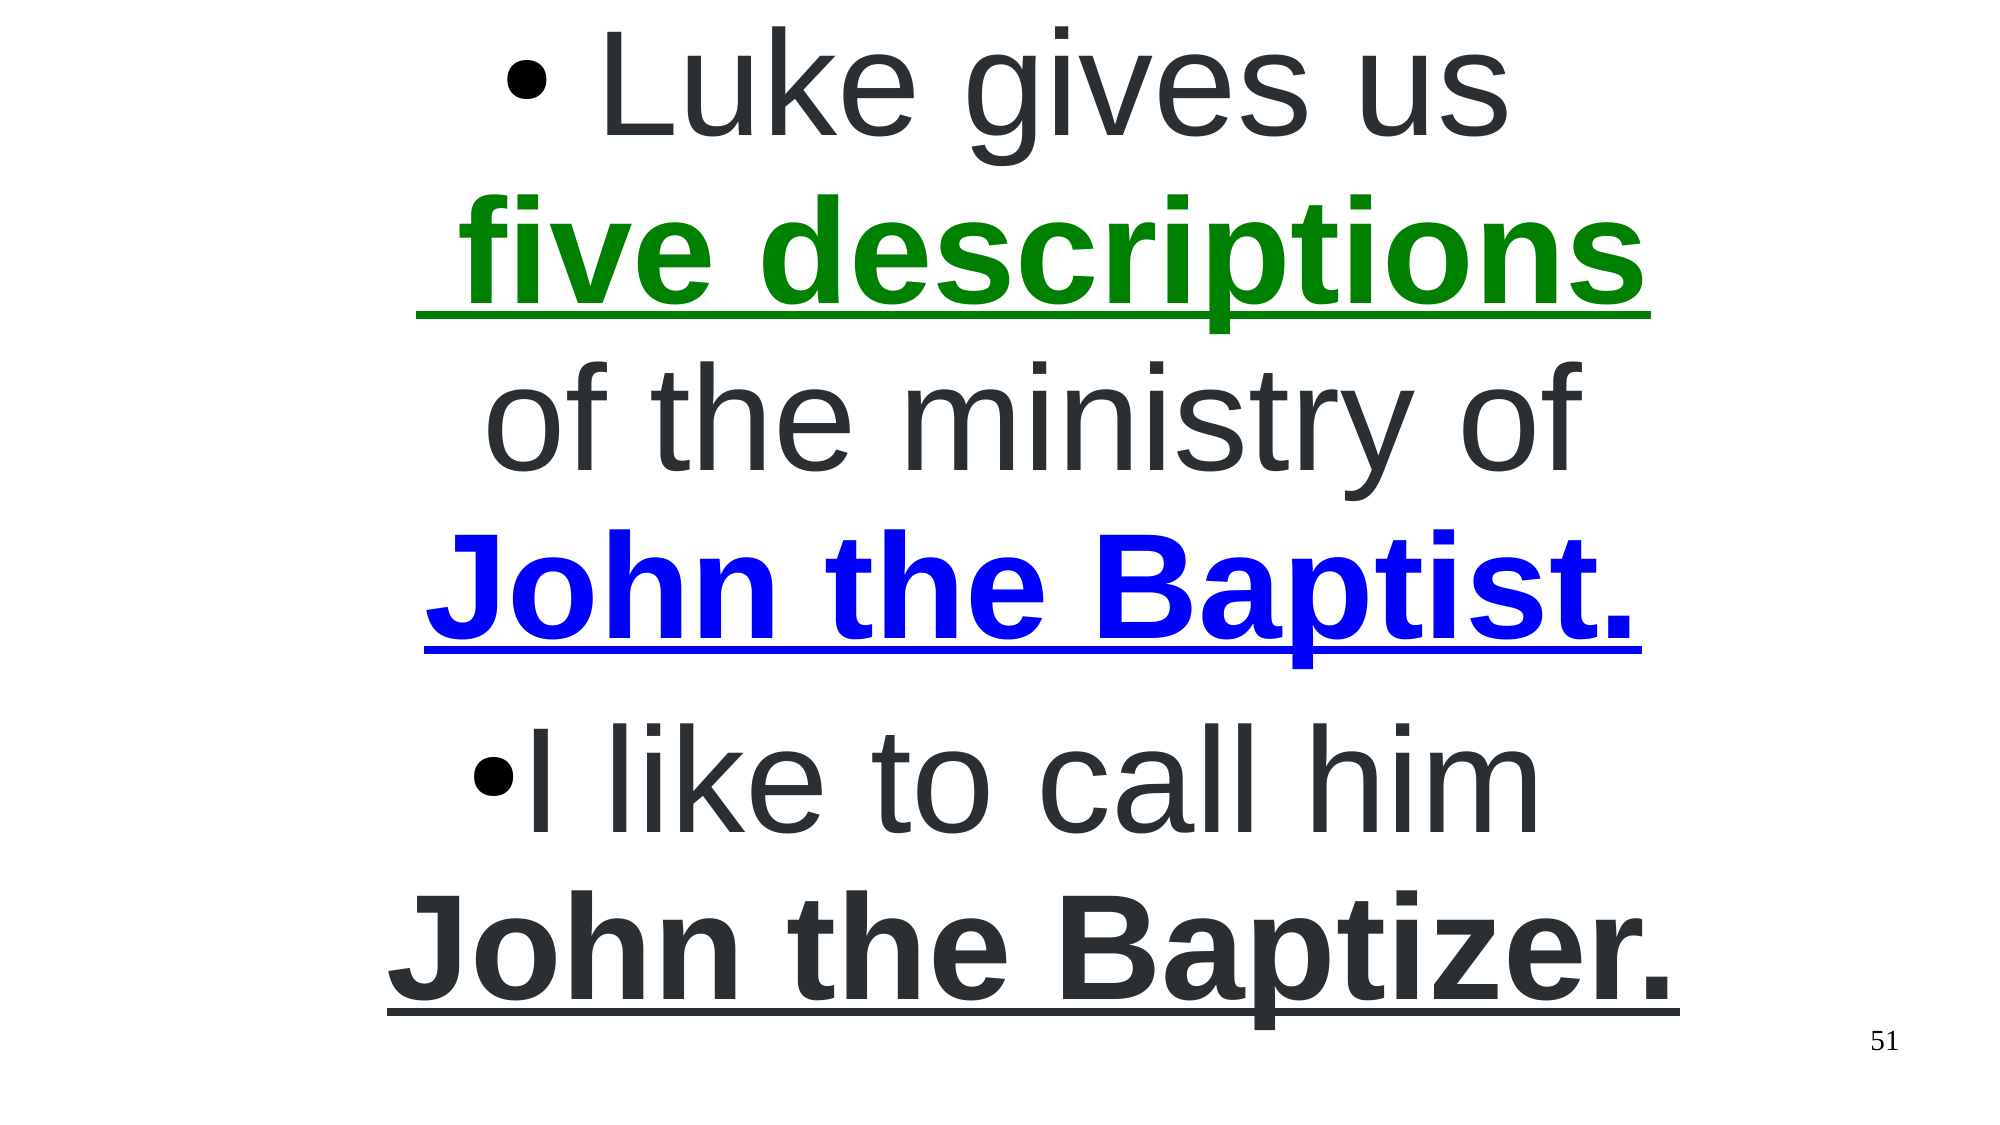

# Luke gives us five descriptions of the ministry of John the Baptist.
I like to call him
John the Baptizer.
51